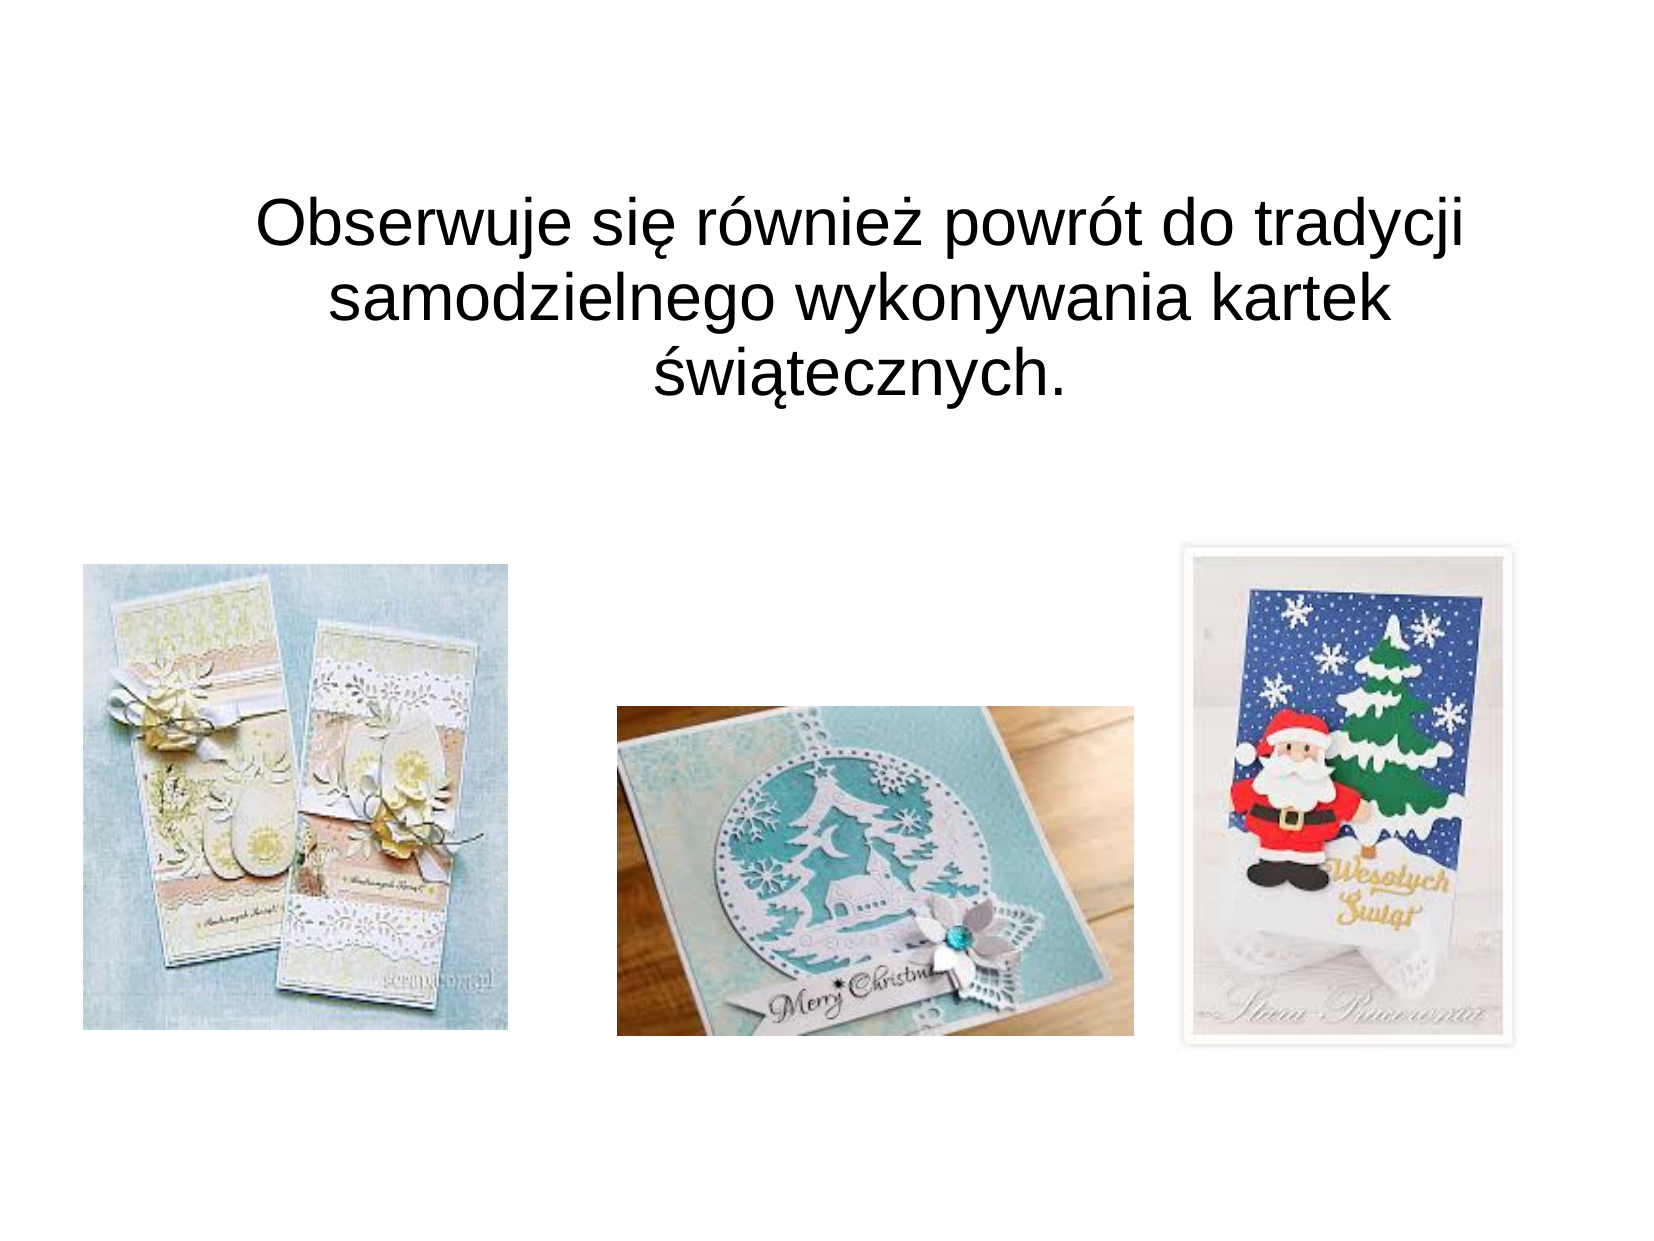

# Obserwuje się również powrót do tradycji
samodzielnego wykonywania kartek świątecznych.